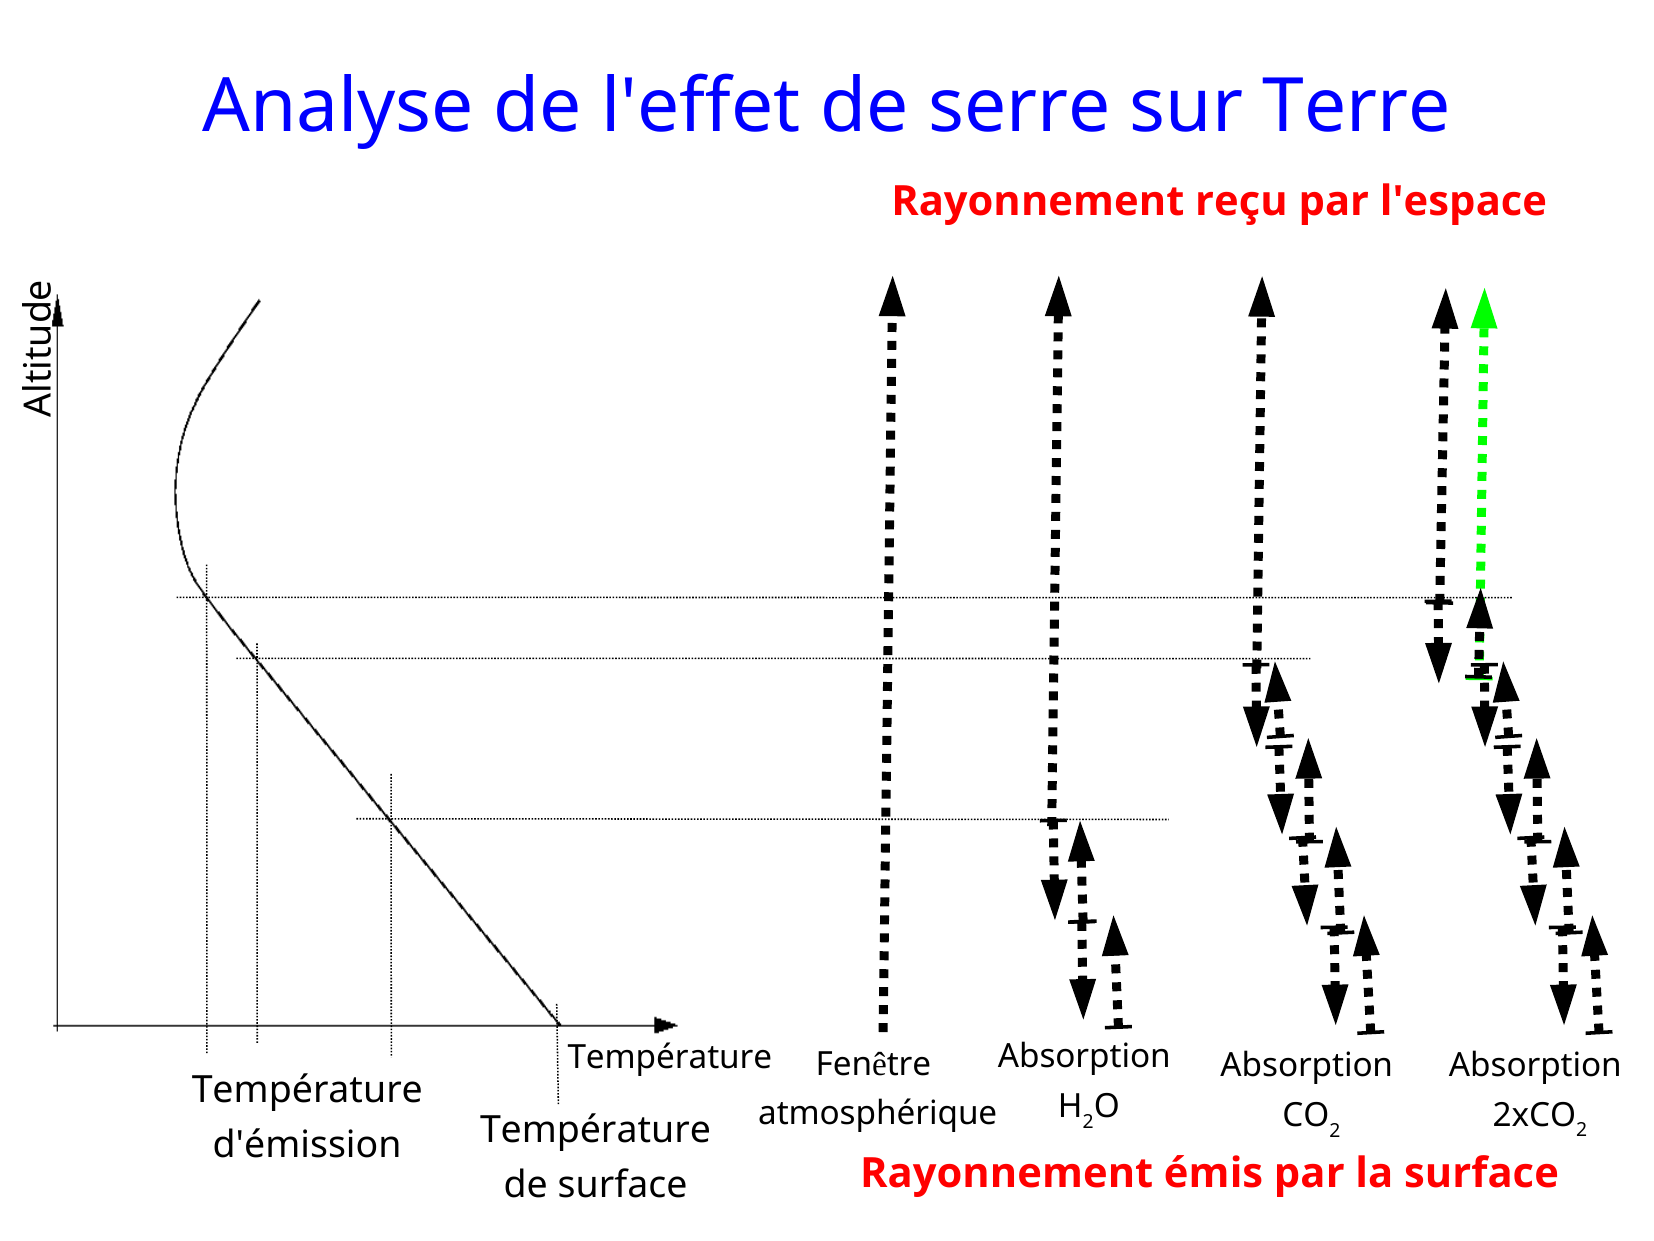

# Analyse de l'effet de serre sur Terre
Rayonnement reçu par l'espace
Altitude
Absorption
H2O
Température
Fenêtre
atmosphérique
Absorption
2xCO2
Absorption
CO2
Température
d'émission
Température
de surface
Rayonnement émis par la surface